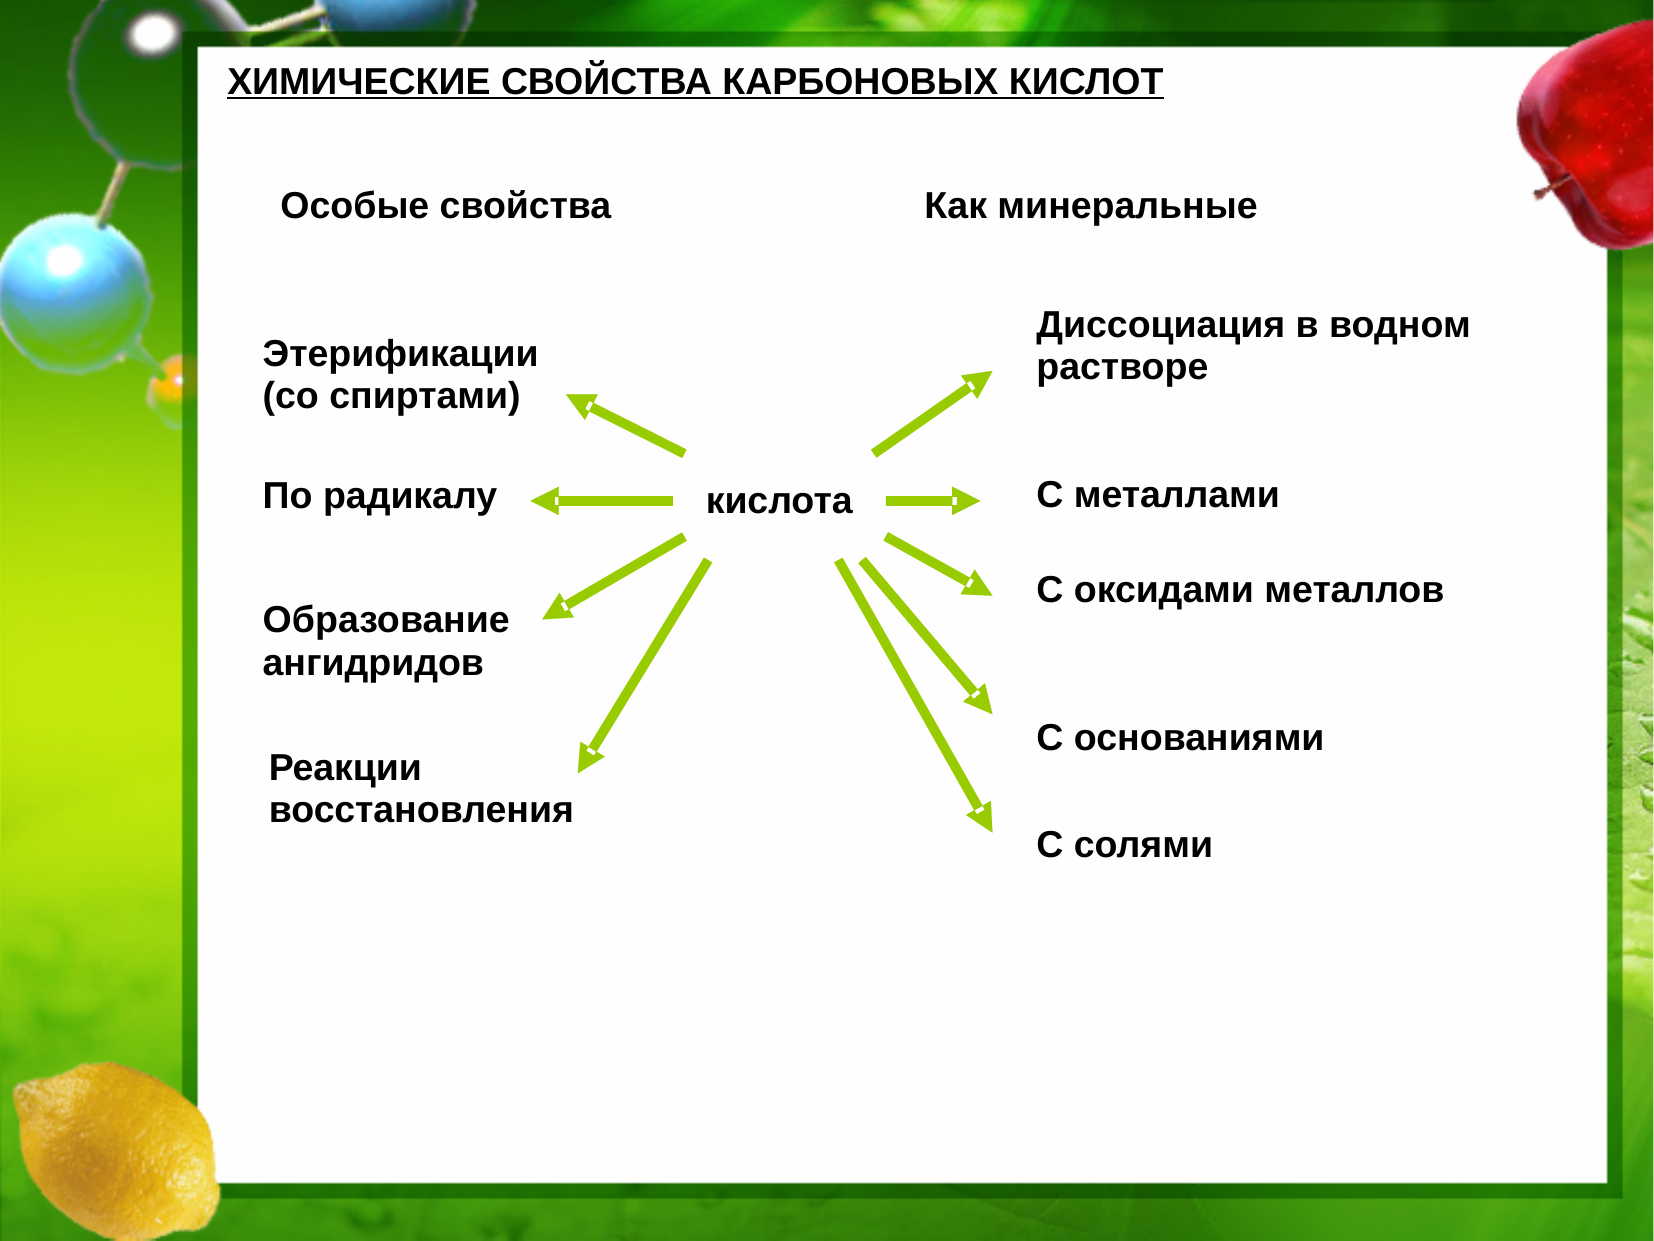

ХИМИЧЕСКИЕ СВОЙСТВА КАРБОНОВЫХ КИСЛОТ
Особые свойства
Как минеральные
Диссоциация в водном
растворе
Этерификации
(со спиртами)
С металлами
По радикалу
кислота
С оксидами металлов
Образование
ангидридов
С основаниями
Реакции
восстановления
С солями